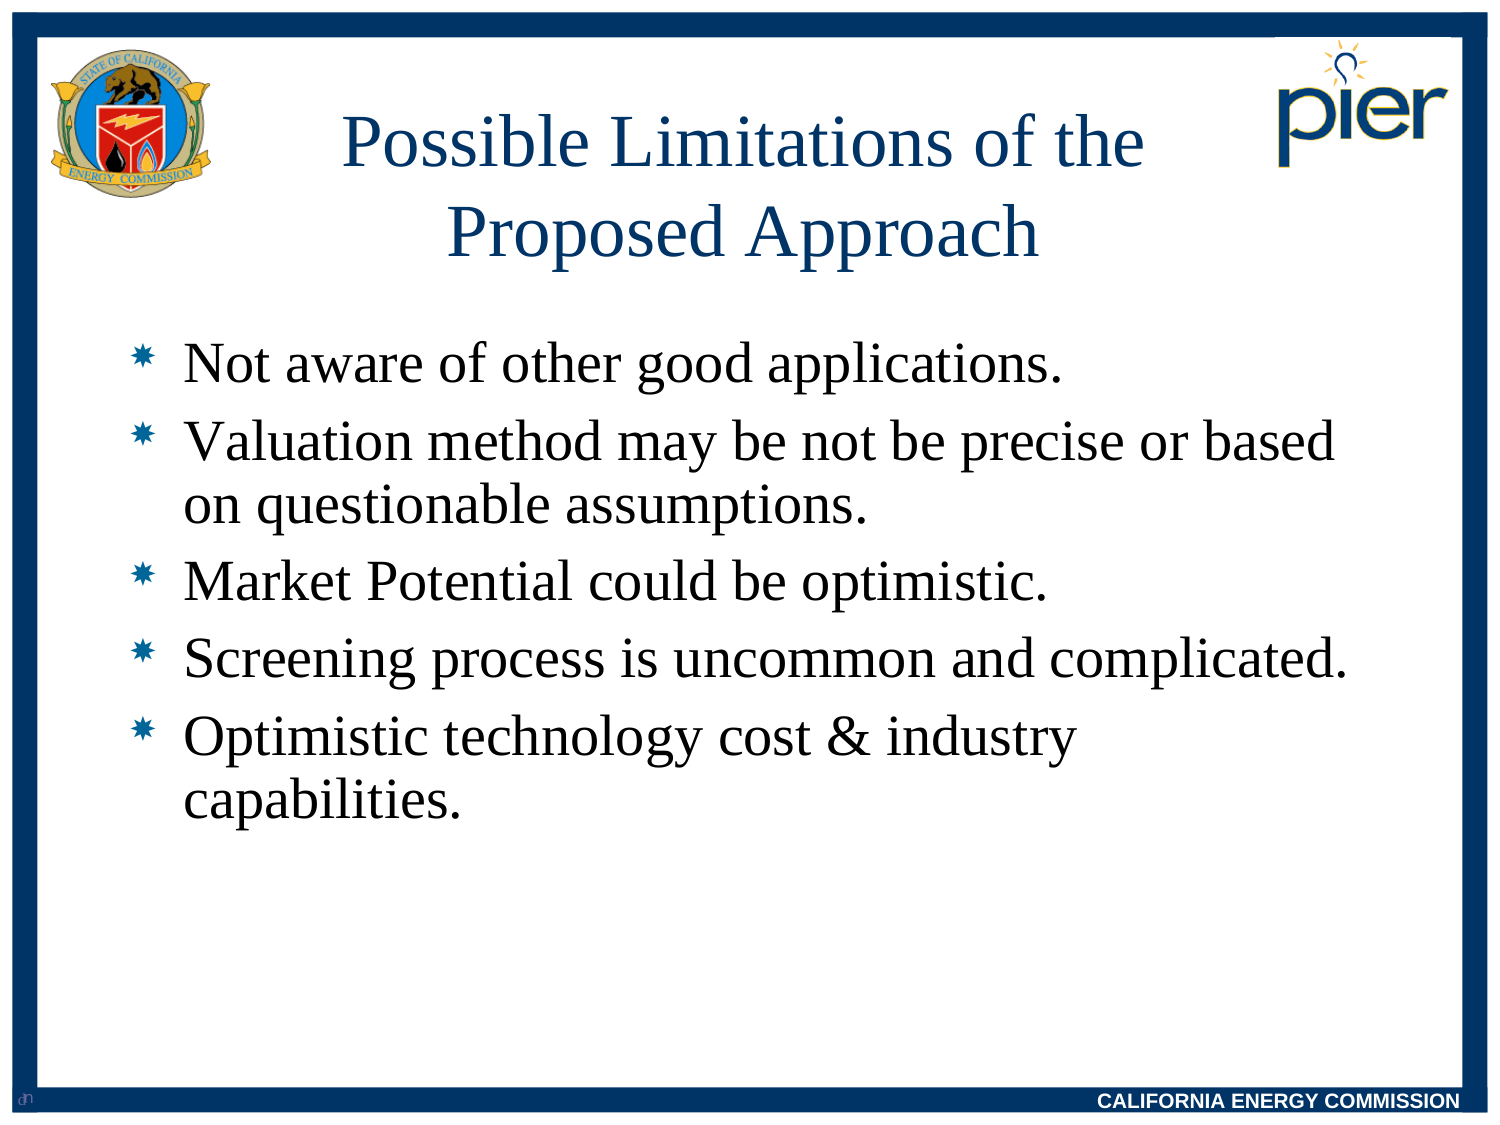

# Possible Limitations of the Proposed Approach
Not aware of other good applications.
Valuation method may be not be precise or based on questionable assumptions.
Market Potential could be optimistic.
Screening process is uncommon and complicated.
Optimistic technology cost & industry capabilities.